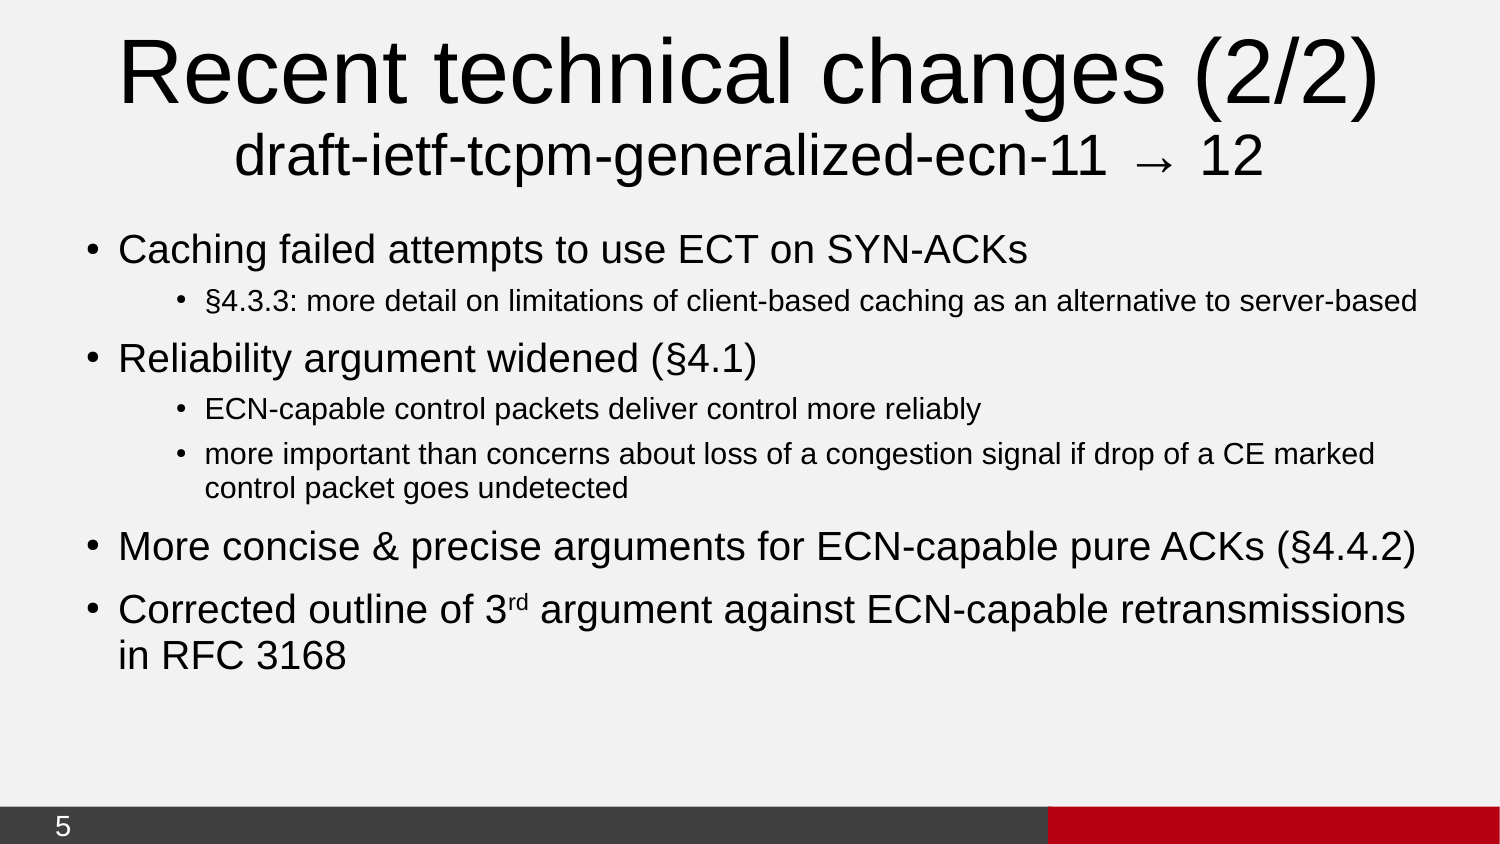

# Recent technical changes (2/2) draft-ietf-tcpm-generalized-ecn-11 → 12
Caching failed attempts to use ECT on SYN-ACKs
§4.3.3: more detail on limitations of client-based caching as an alternative to server-based
Reliability argument widened (§4.1)
ECN-capable control packets deliver control more reliably
more important than concerns about loss of a congestion signal if drop of a CE marked control packet goes undetected
More concise & precise arguments for ECN-capable pure ACKs (§4.4.2)
Corrected outline of 3rd argument against ECN-capable retransmissions in RFC 3168
5